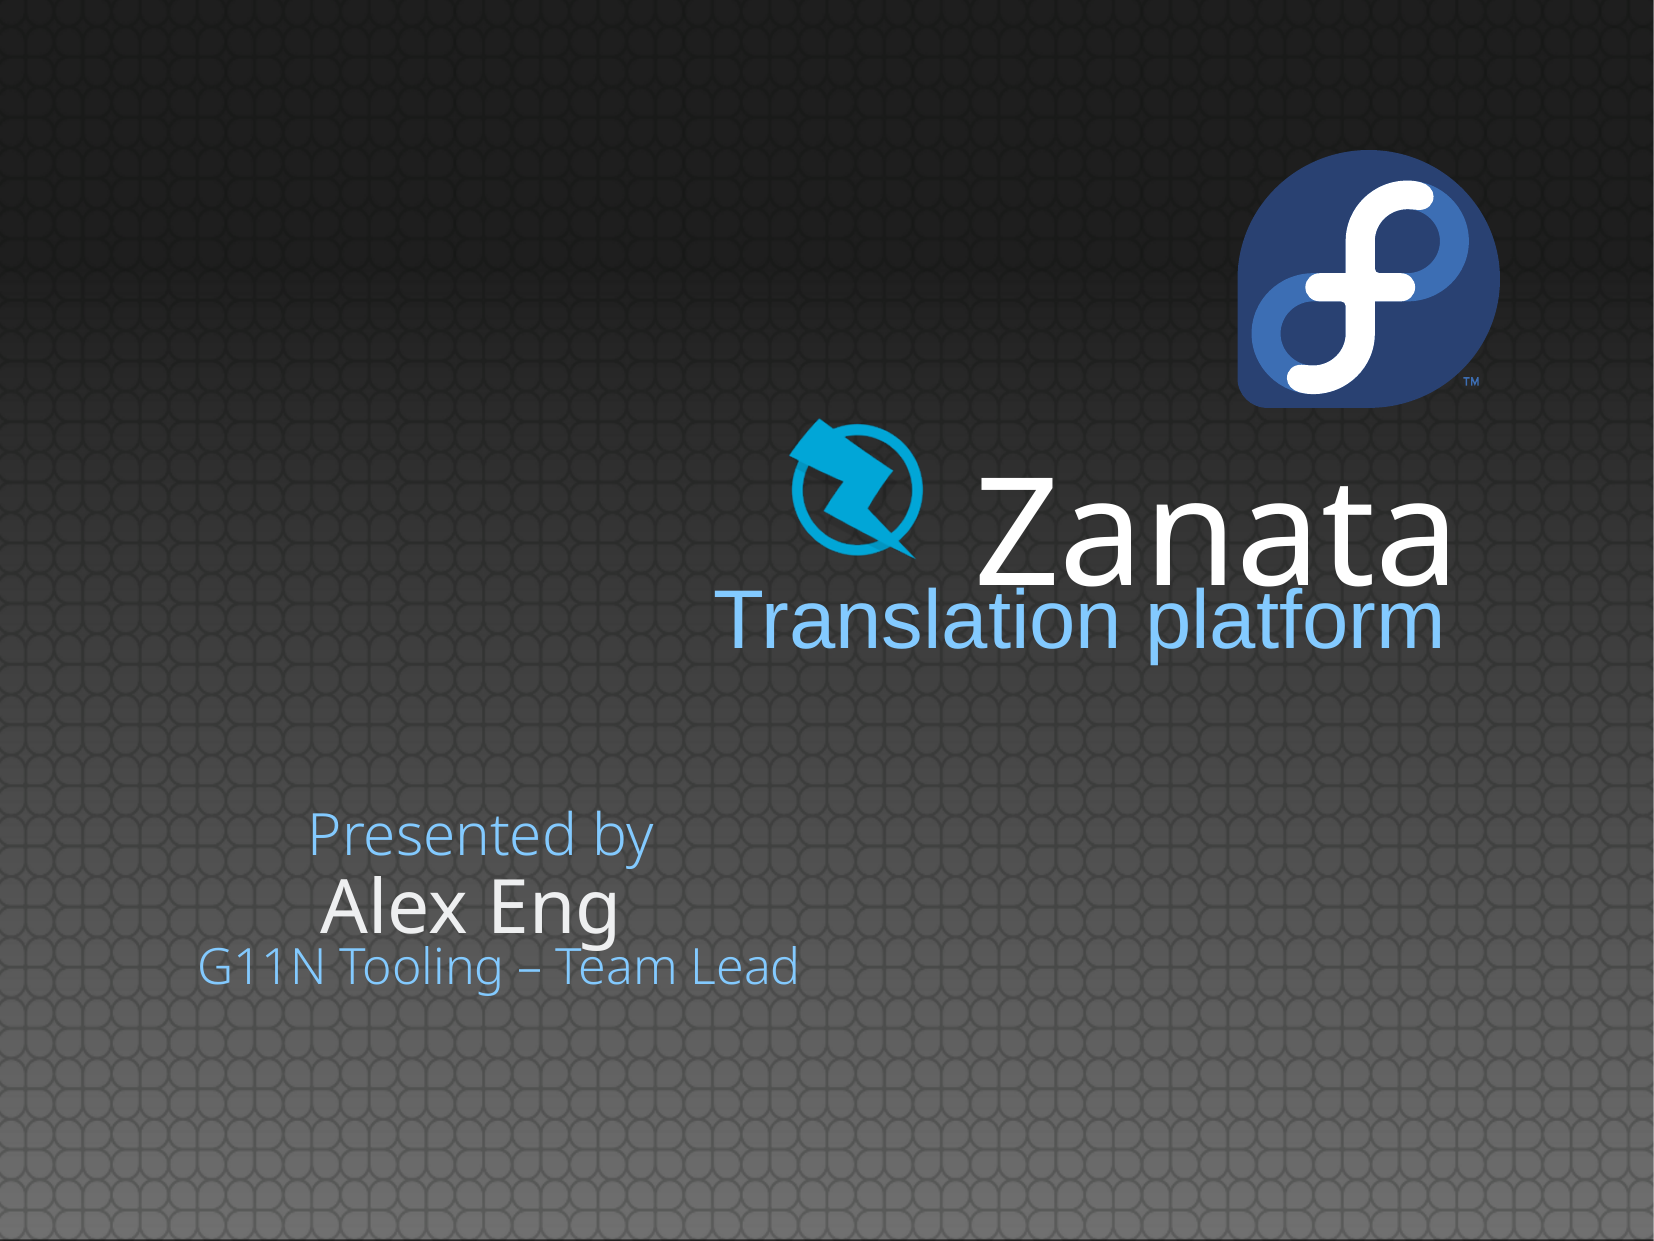

Zanata
# Translation platform
Presented by
Alex Eng
G11N Tooling – Team Lead